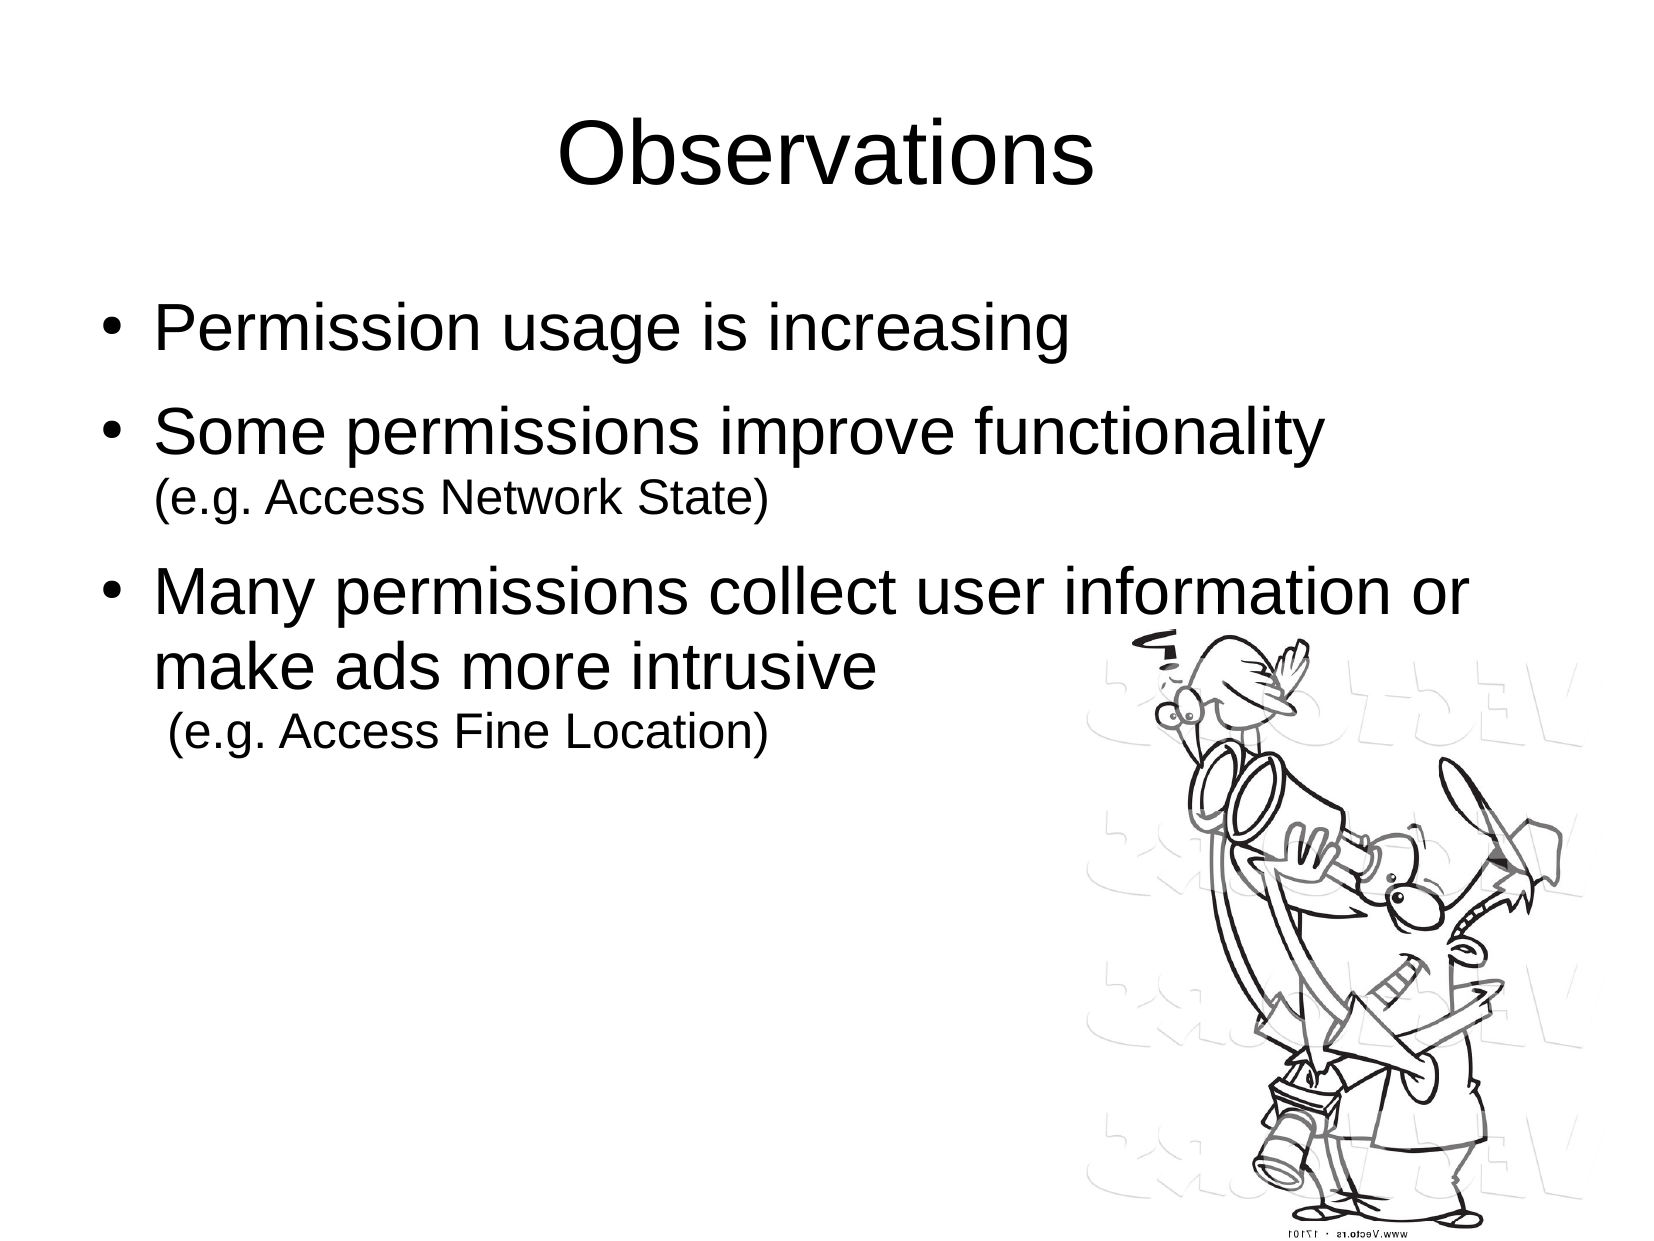

# Observations
Permission usage is increasing
Some permissions improve functionality
(e.g. Access Network State)
Many permissions collect user information or make ads more intrusive
 (e.g. Access Fine Location)